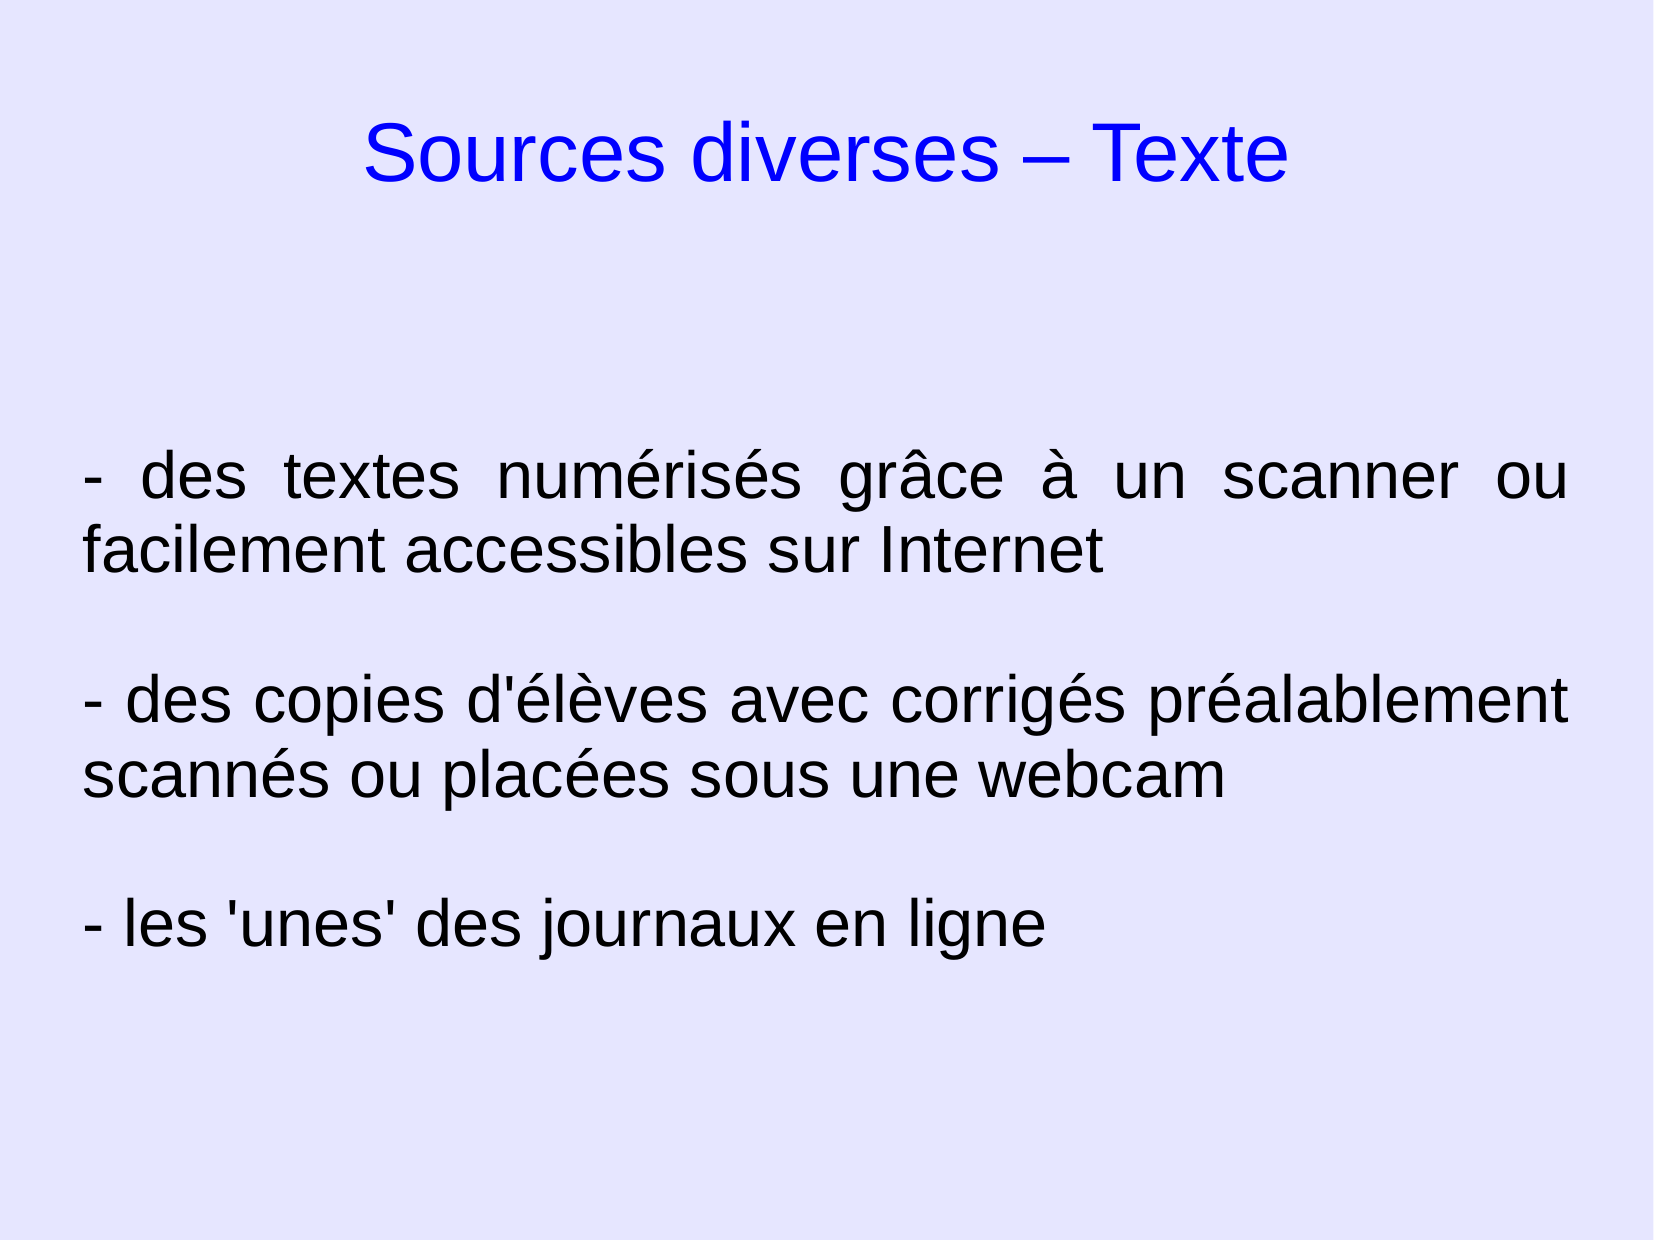

# Sources diverses – Texte
- des textes numérisés grâce à un scanner ou facilement accessibles sur Internet
- des copies d'élèves avec corrigés préalablement scannés ou placées sous une webcam
- les 'unes' des journaux en ligne